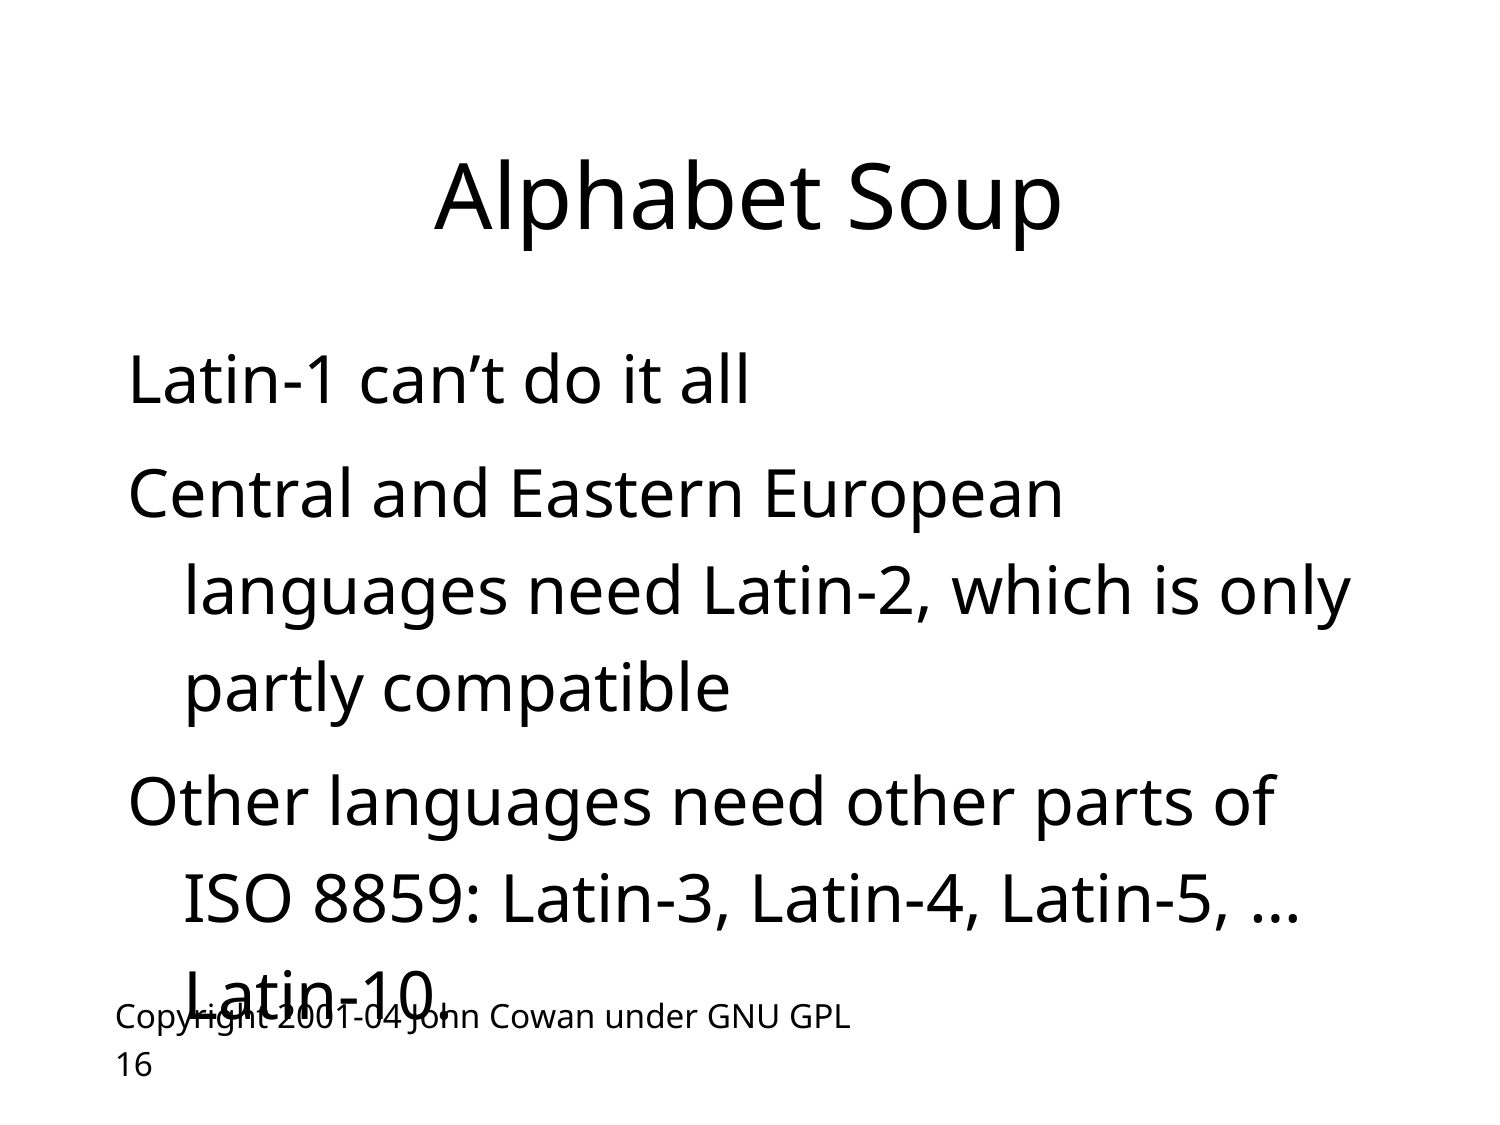

# Alphabet Soup
Latin-1 can’t do it all
Central and Eastern European languages need Latin-2, which is only partly compatible
Other languages need other parts of ISO 8859: Latin-3, Latin-4, Latin-5, … Latin-10.